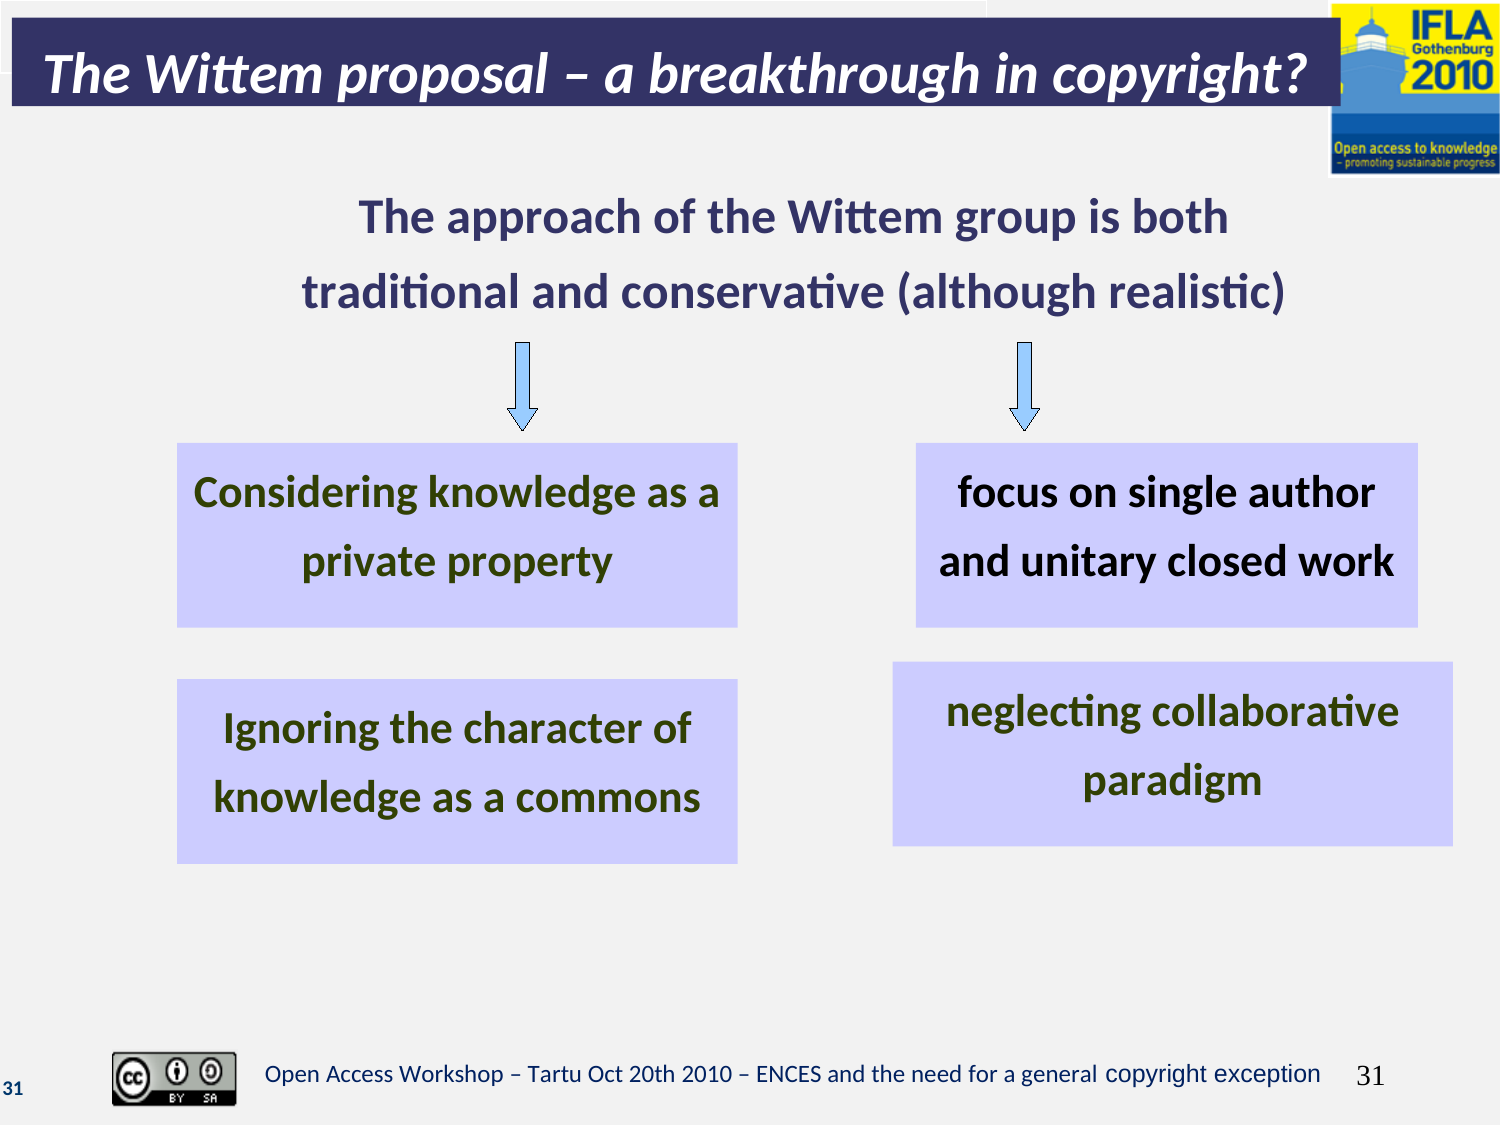

# The Wittem proposal – a breakthrough in copyright?
The approach of the Wittem group is both
traditional and conservative (although realistic)
Considering knowledge as a private property
focus on single author and unitary closed work
neglecting collaborative paradigm
Ignoring the character of knowledge as a commons